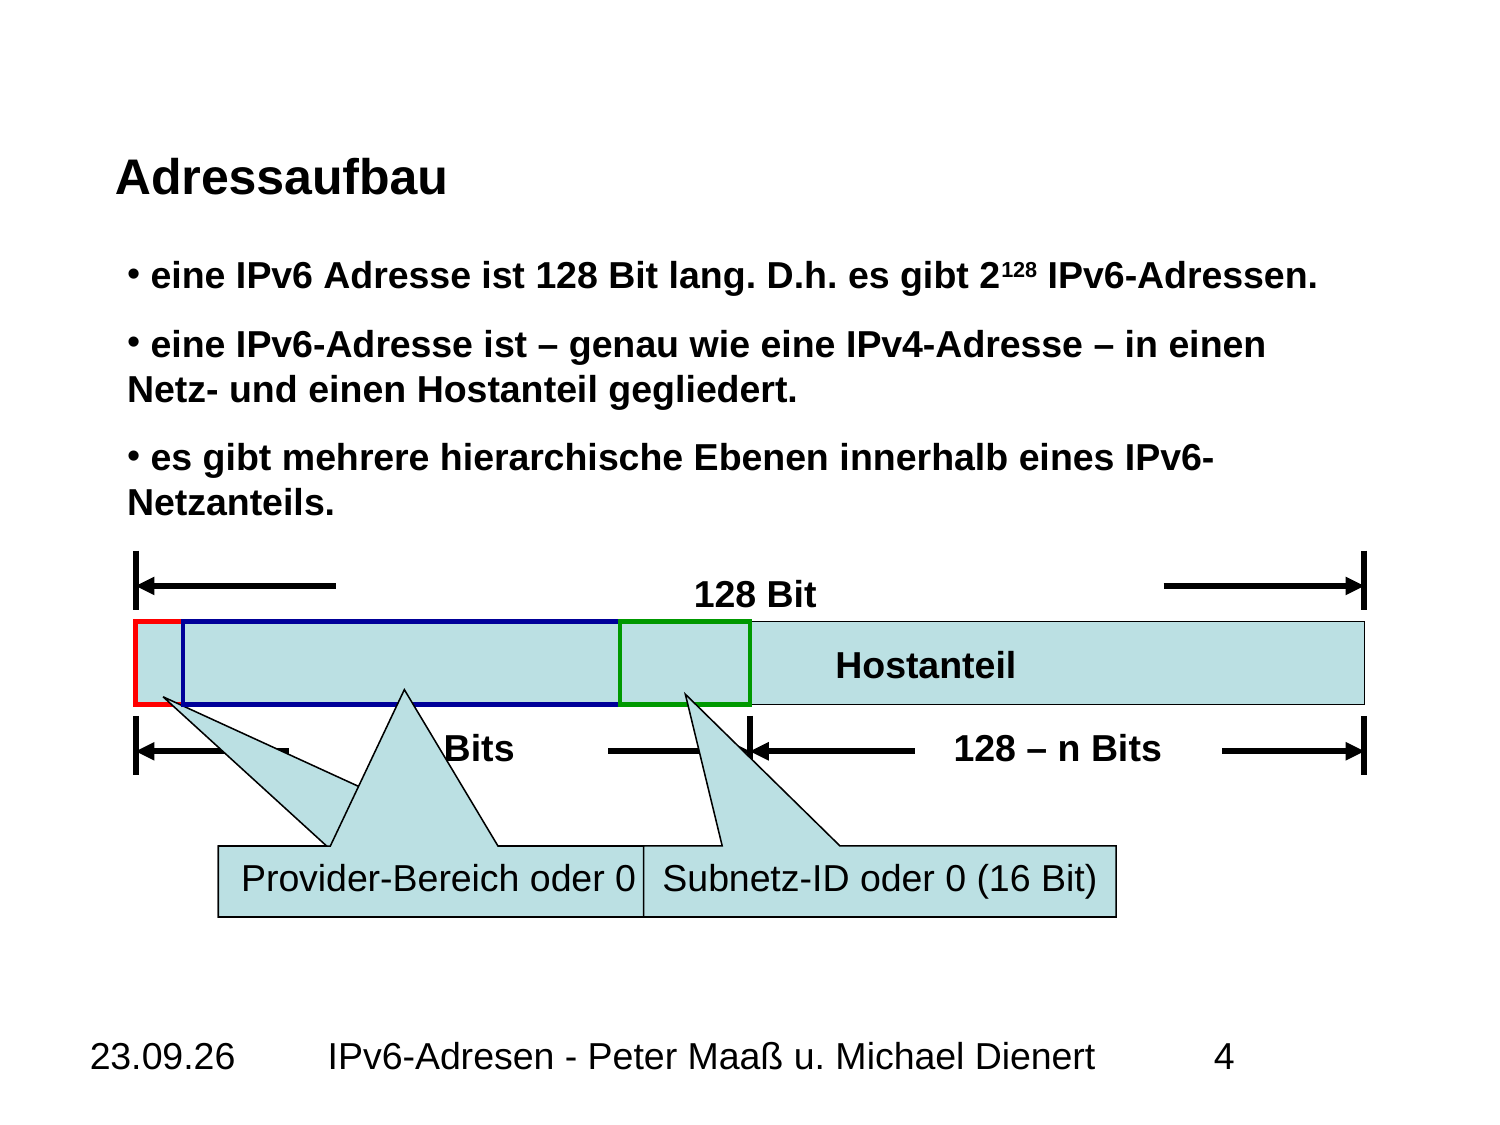

Adressaufbau
 eine IPv6 Adresse ist 128 Bit lang. D.h. es gibt 2128 IPv6-Adressen.
 eine IPv6-Adresse ist – genau wie eine IPv4-Adresse – in einen Netz- und einen Hostanteil gegliedert.
 es gibt mehrere hierarchische Ebenen innerhalb eines IPv6-Netzanteils.
128 Bit
Netzanteil
Hostanteil
n Bits
128 – n Bits
Angabe des Adresstyps (3 – 10 Bits)
Subnetz-ID oder 0 (16 Bit)
Provider-Bereich oder 0 (38 – 45 Bits)
IPv6-Adresen - Peter Maaß u. Michael Dienert
4